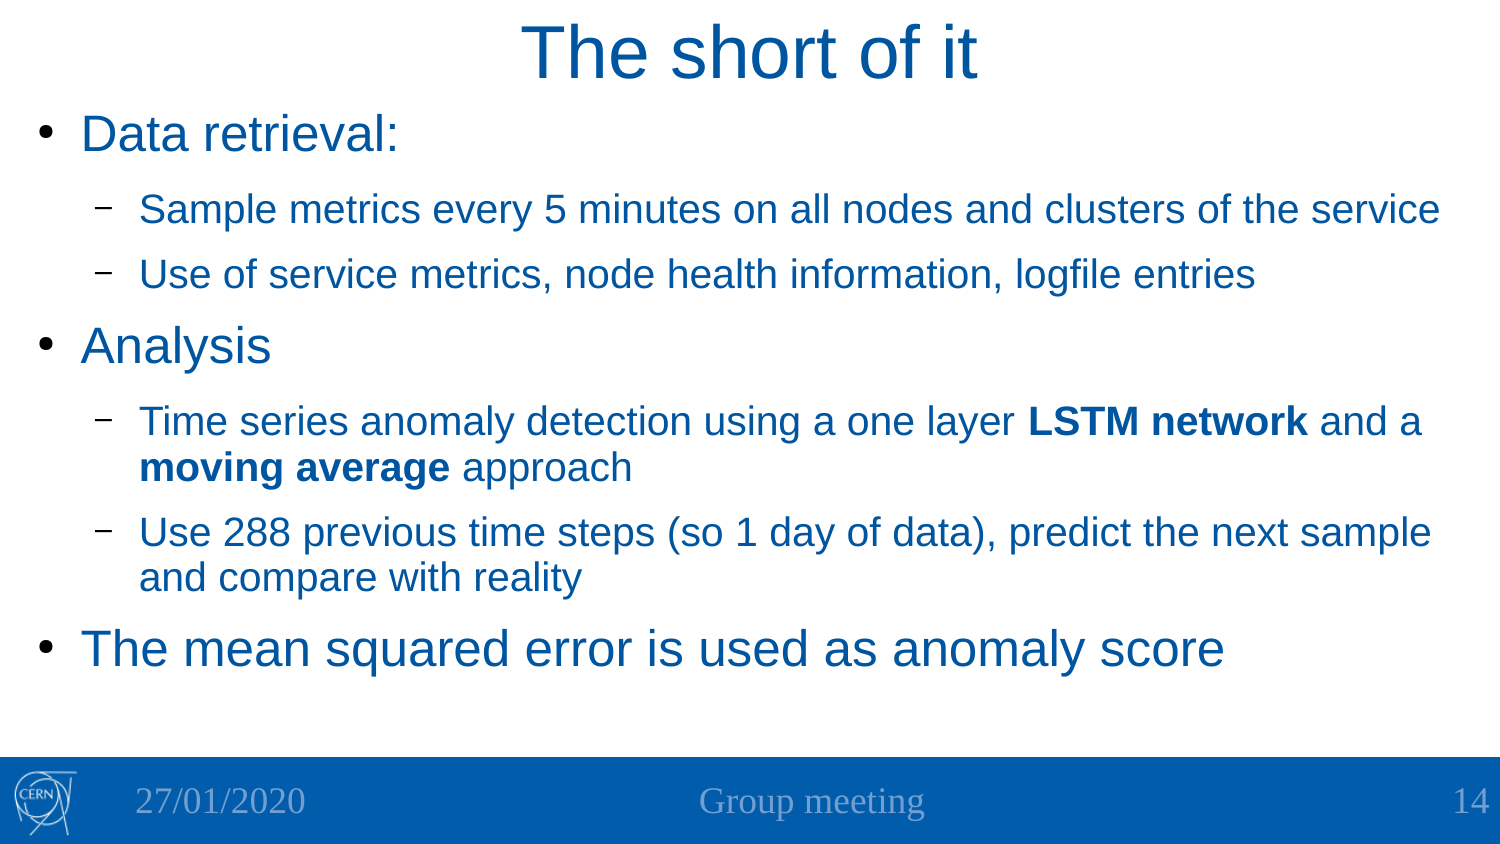

# The short of it
Data retrieval:
Sample metrics every 5 minutes on all nodes and clusters of the service
Use of service metrics, node health information, logfile entries
Analysis
Time series anomaly detection using a one layer LSTM network and a moving average approach
Use 288 previous time steps (so 1 day of data), predict the next sample and compare with reality
The mean squared error is used as anomaly score
27/01/2020
Group meeting
14